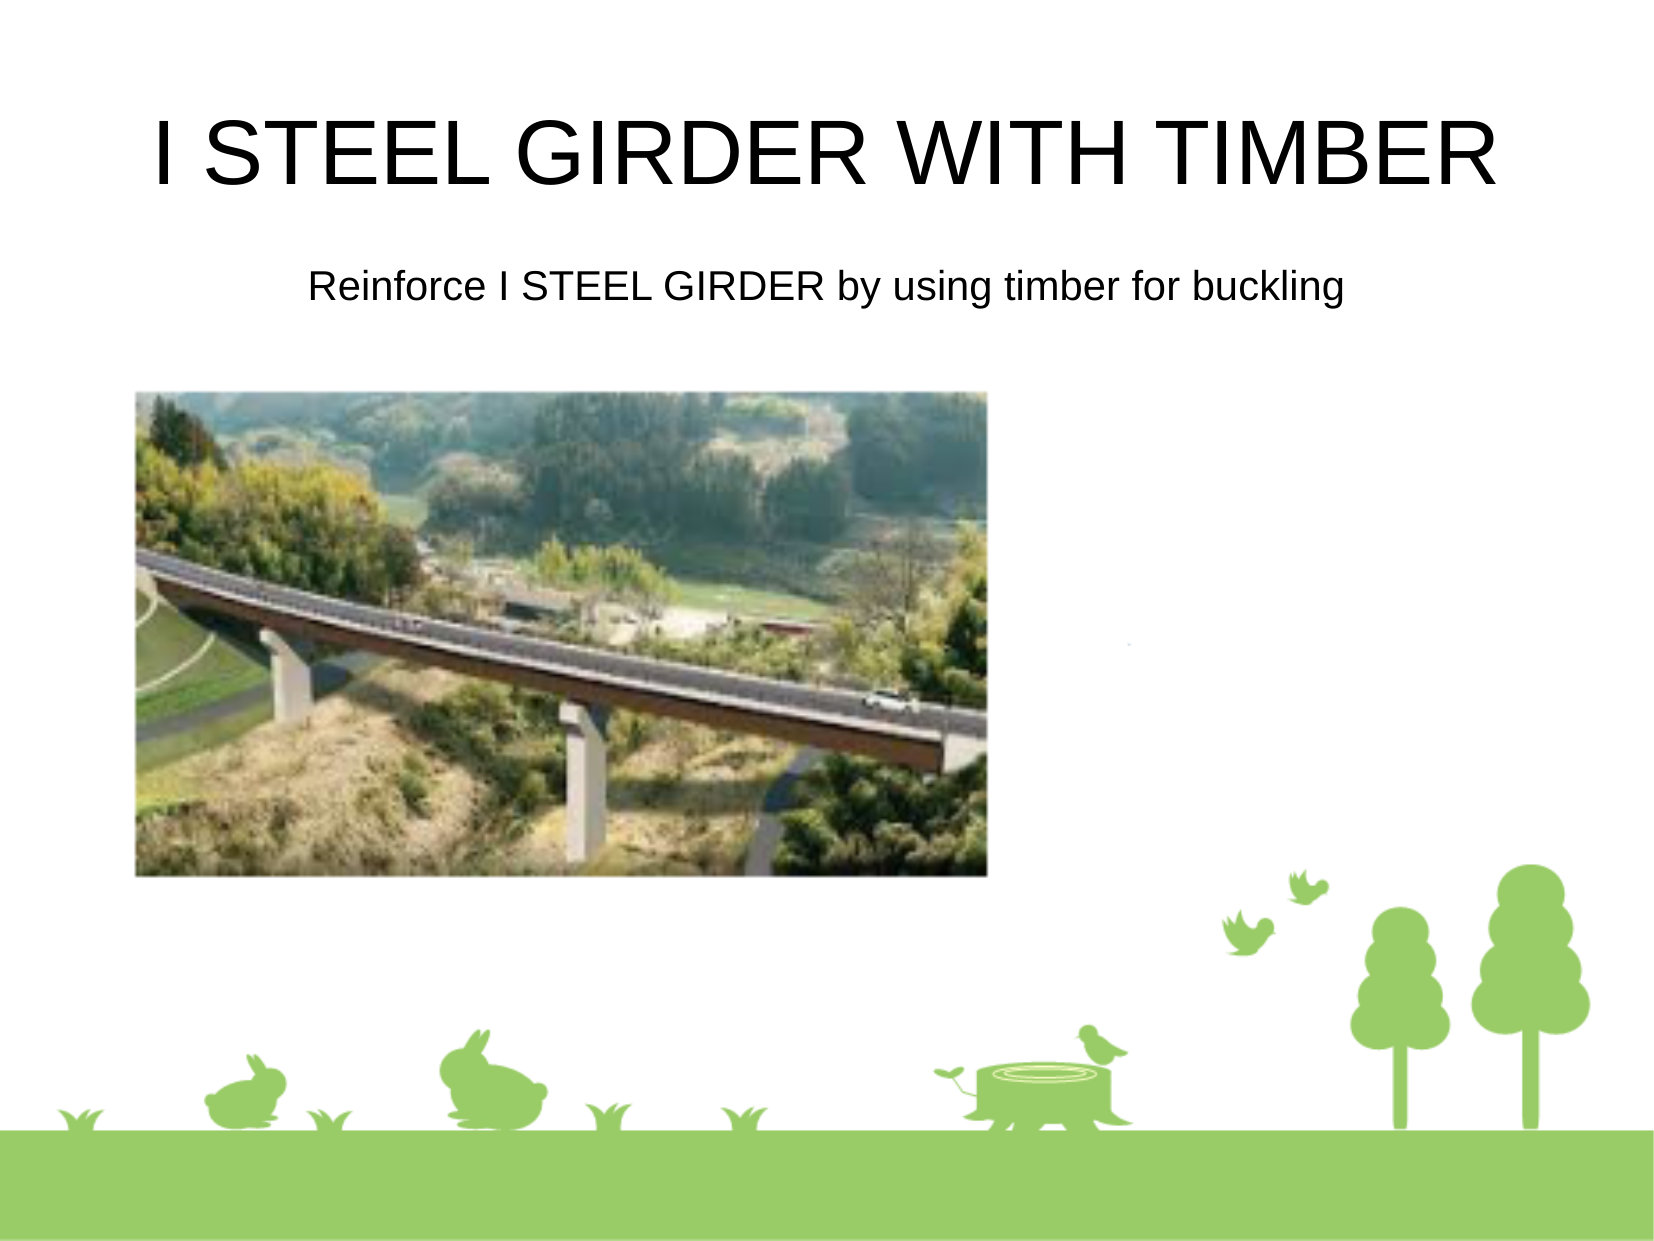

# I STEEL GIRDER WITH TIMBER
Reinforce I STEEL GIRDER by using timber for buckling